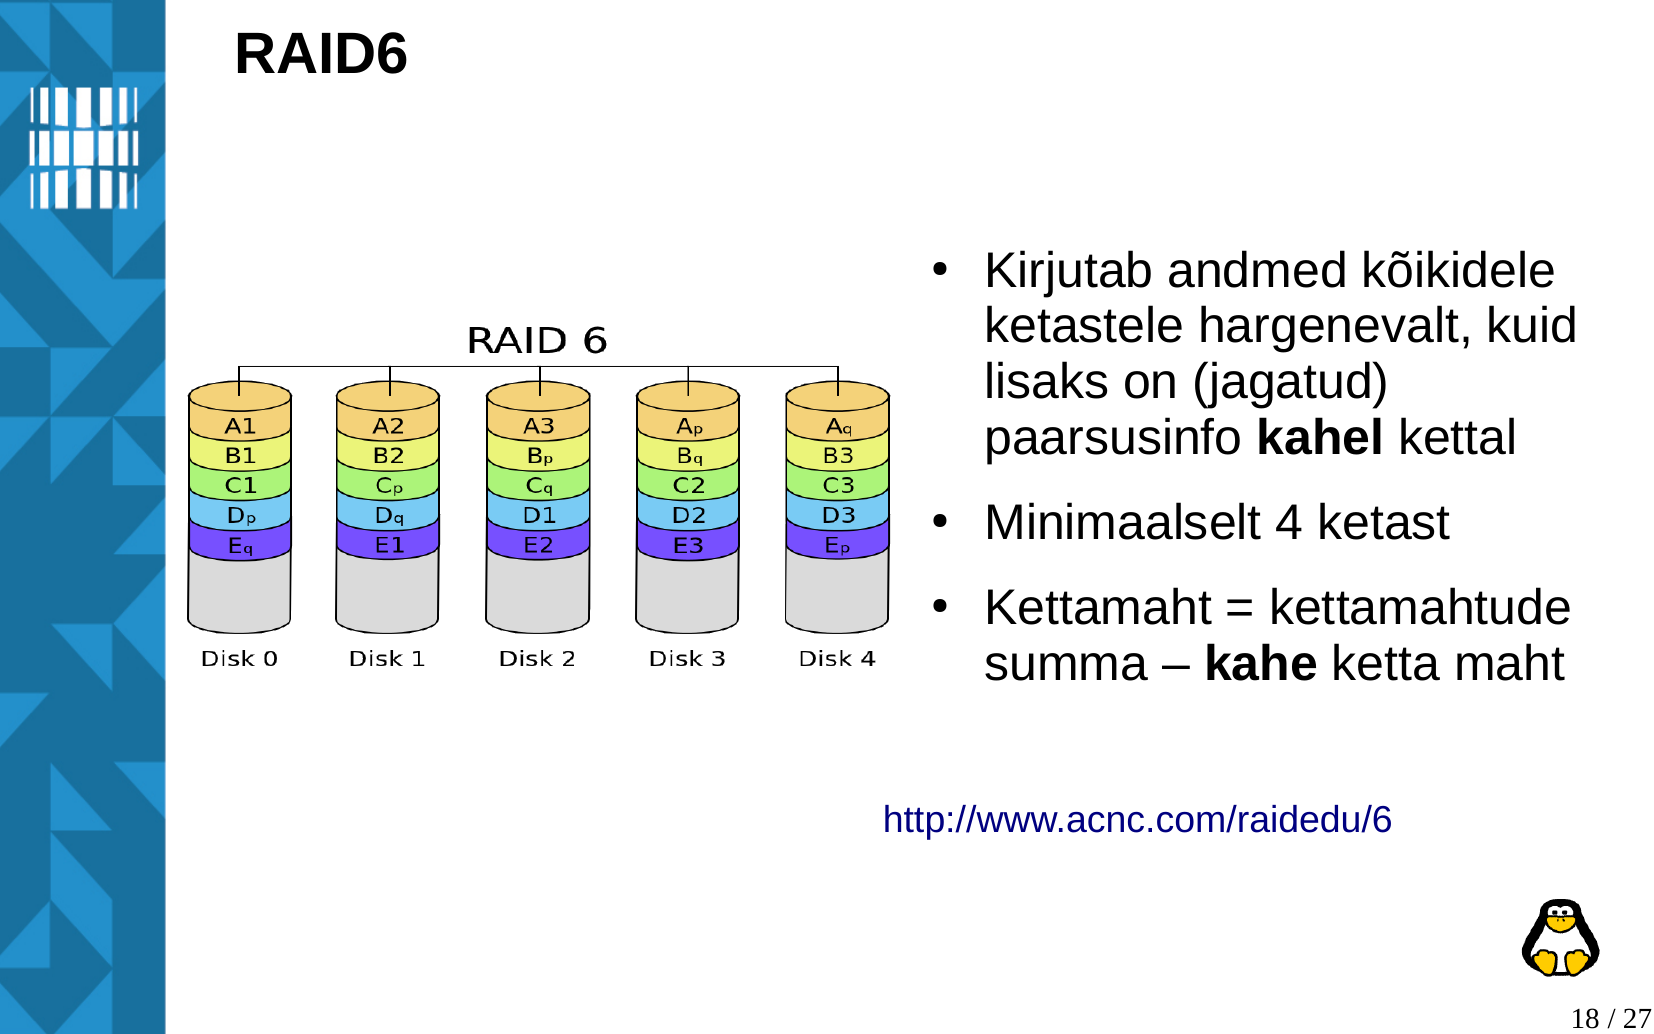

# RAID6
Kirjutab andmed kõikidele ketastele hargenevalt, kuid lisaks on (jagatud) paarsusinfo kahel kettal
Minimaalselt 4 ketast
Kettamaht = kettamahtude summa – kahe ketta maht
http://www.acnc.com/raidedu/6